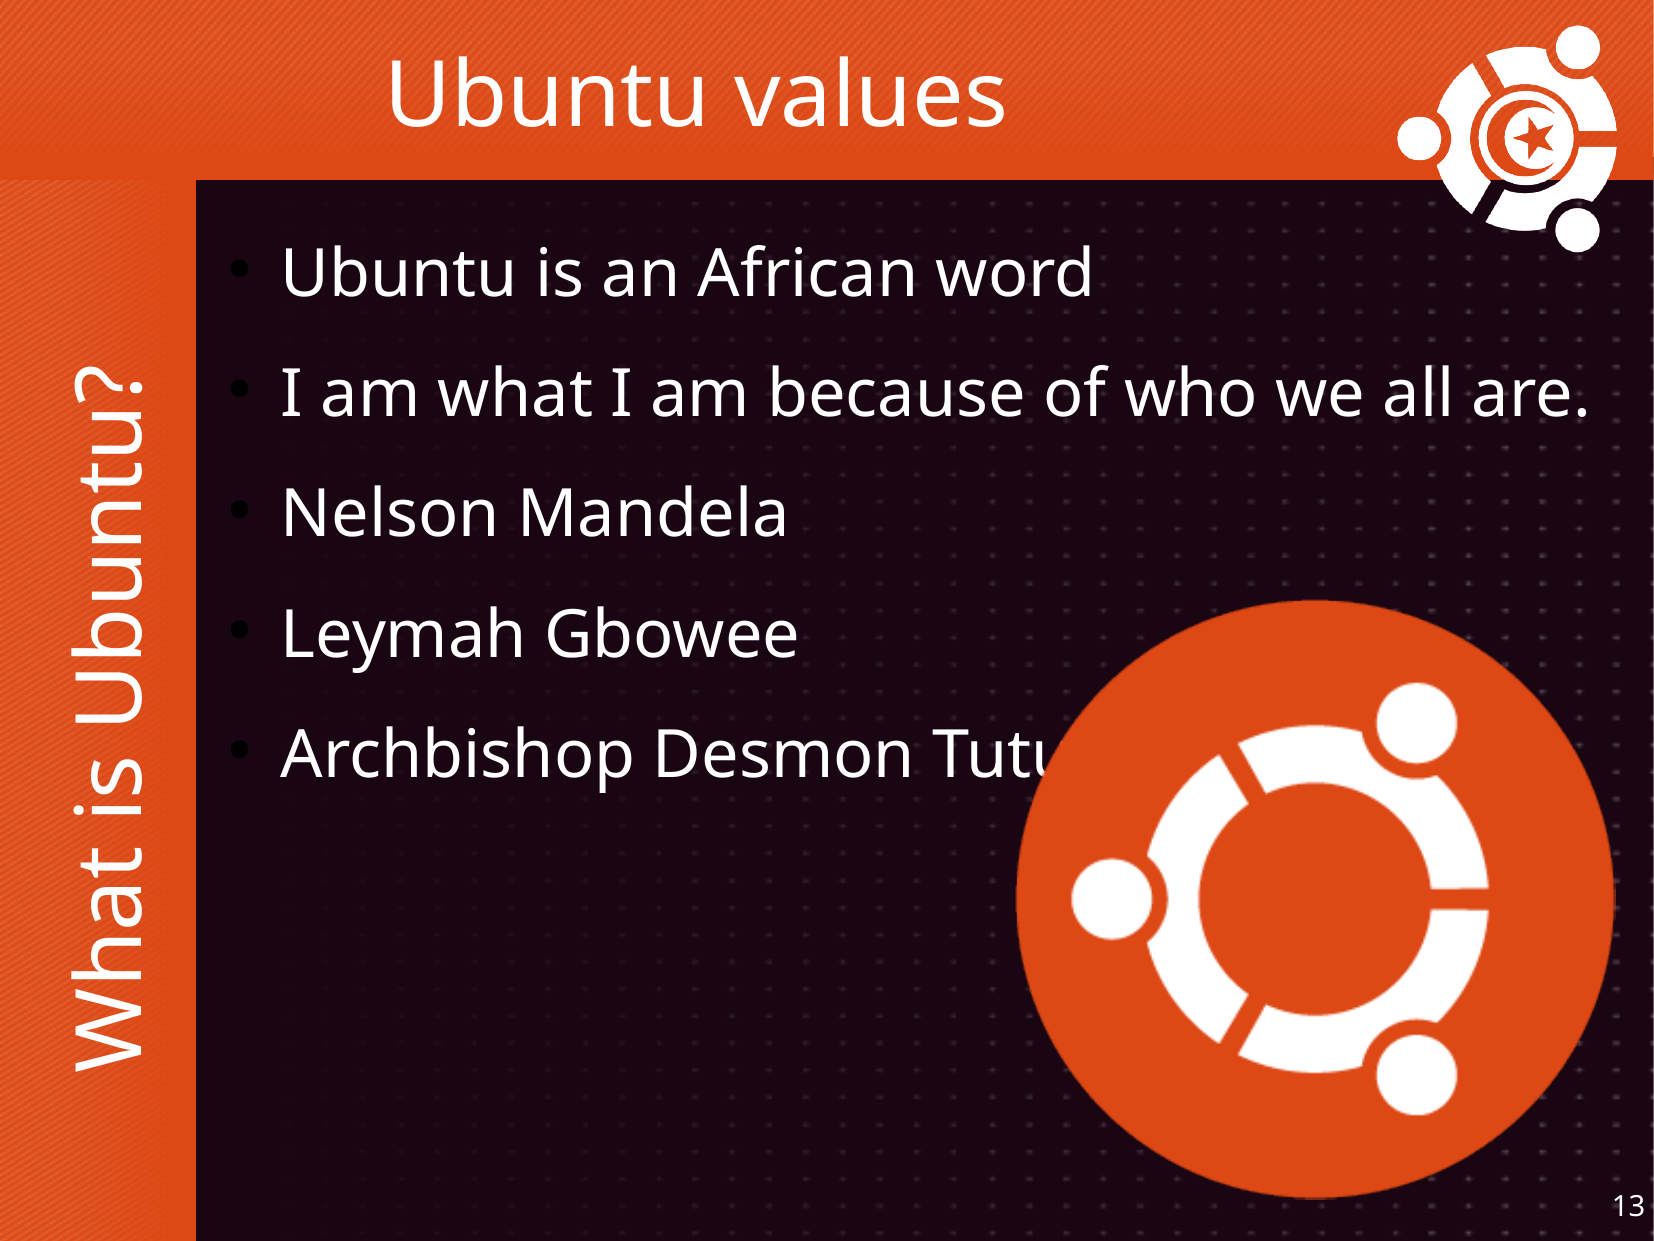

# Ubuntu values
Ubuntu is an African word
I am what I am because of who we all are.
Nelson Mandela
Leymah Gbowee
Archbishop Desmon Tutu
What is Ubuntu?
13